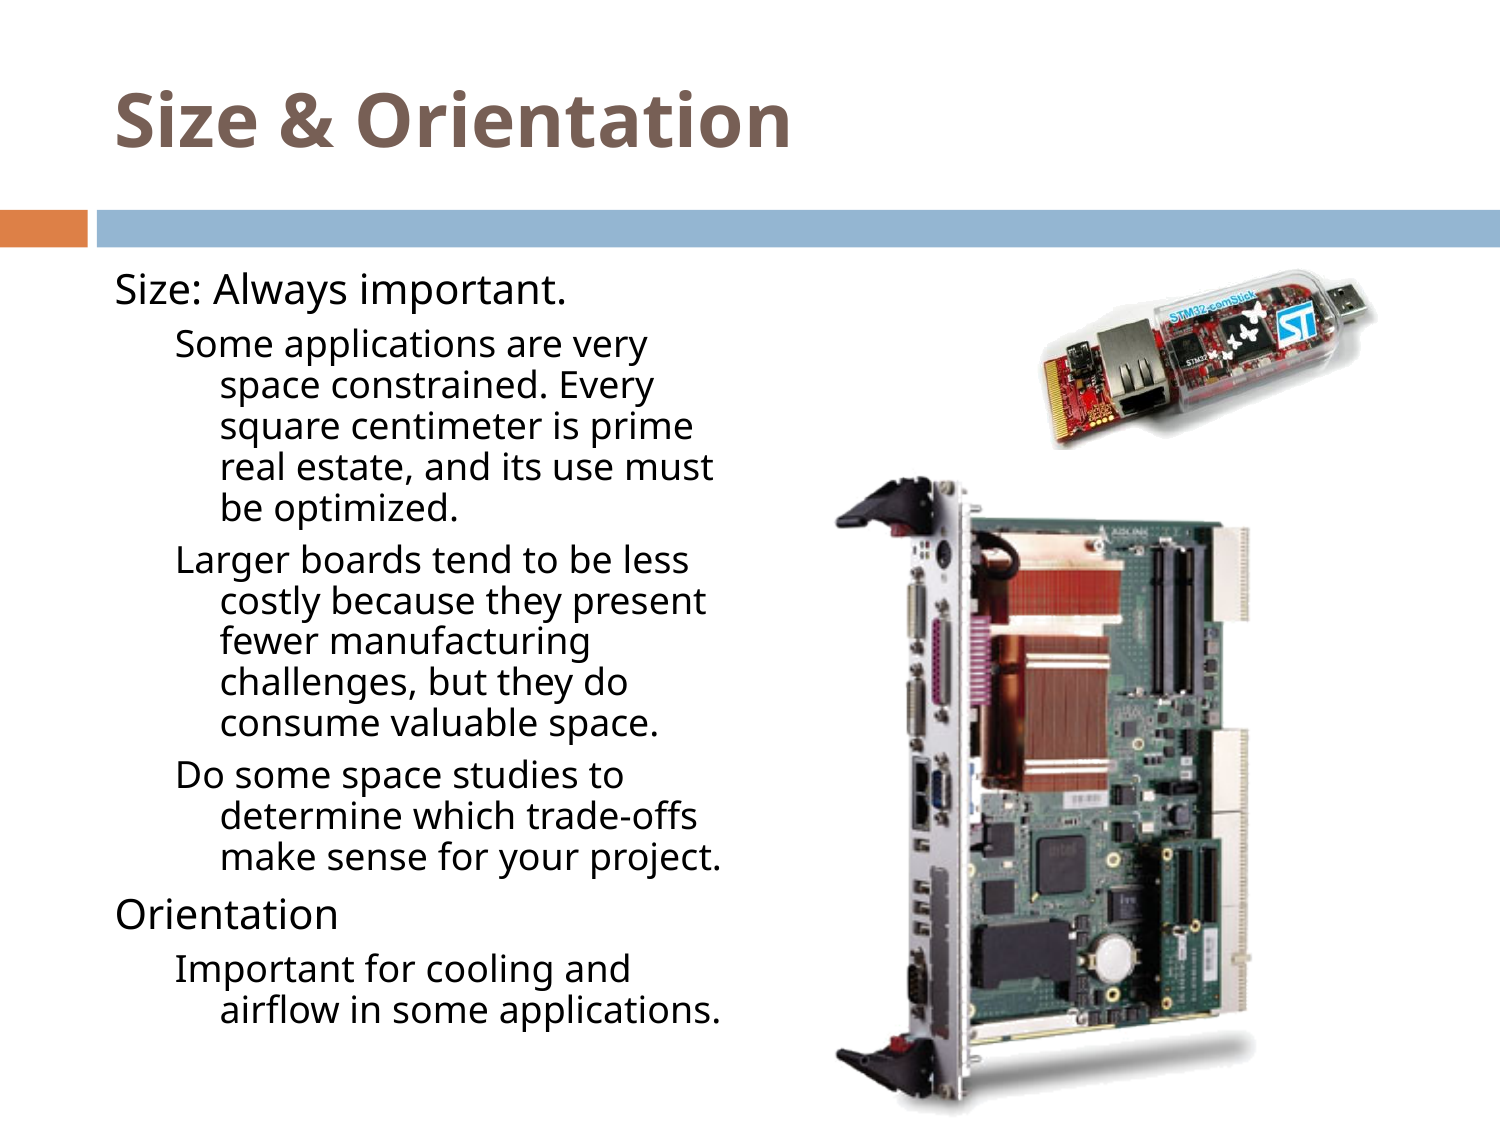

# Size & Orientation
Size: Always important.
Some applications are very space constrained. Every square centimeter is prime real estate, and its use must be optimized.
Larger boards tend to be less costly because they present fewer manufacturing challenges, but they do consume valuable space.
Do some space studies to determine which trade-offs make sense for your project.
Orientation
Important for cooling and airflow in some applications.